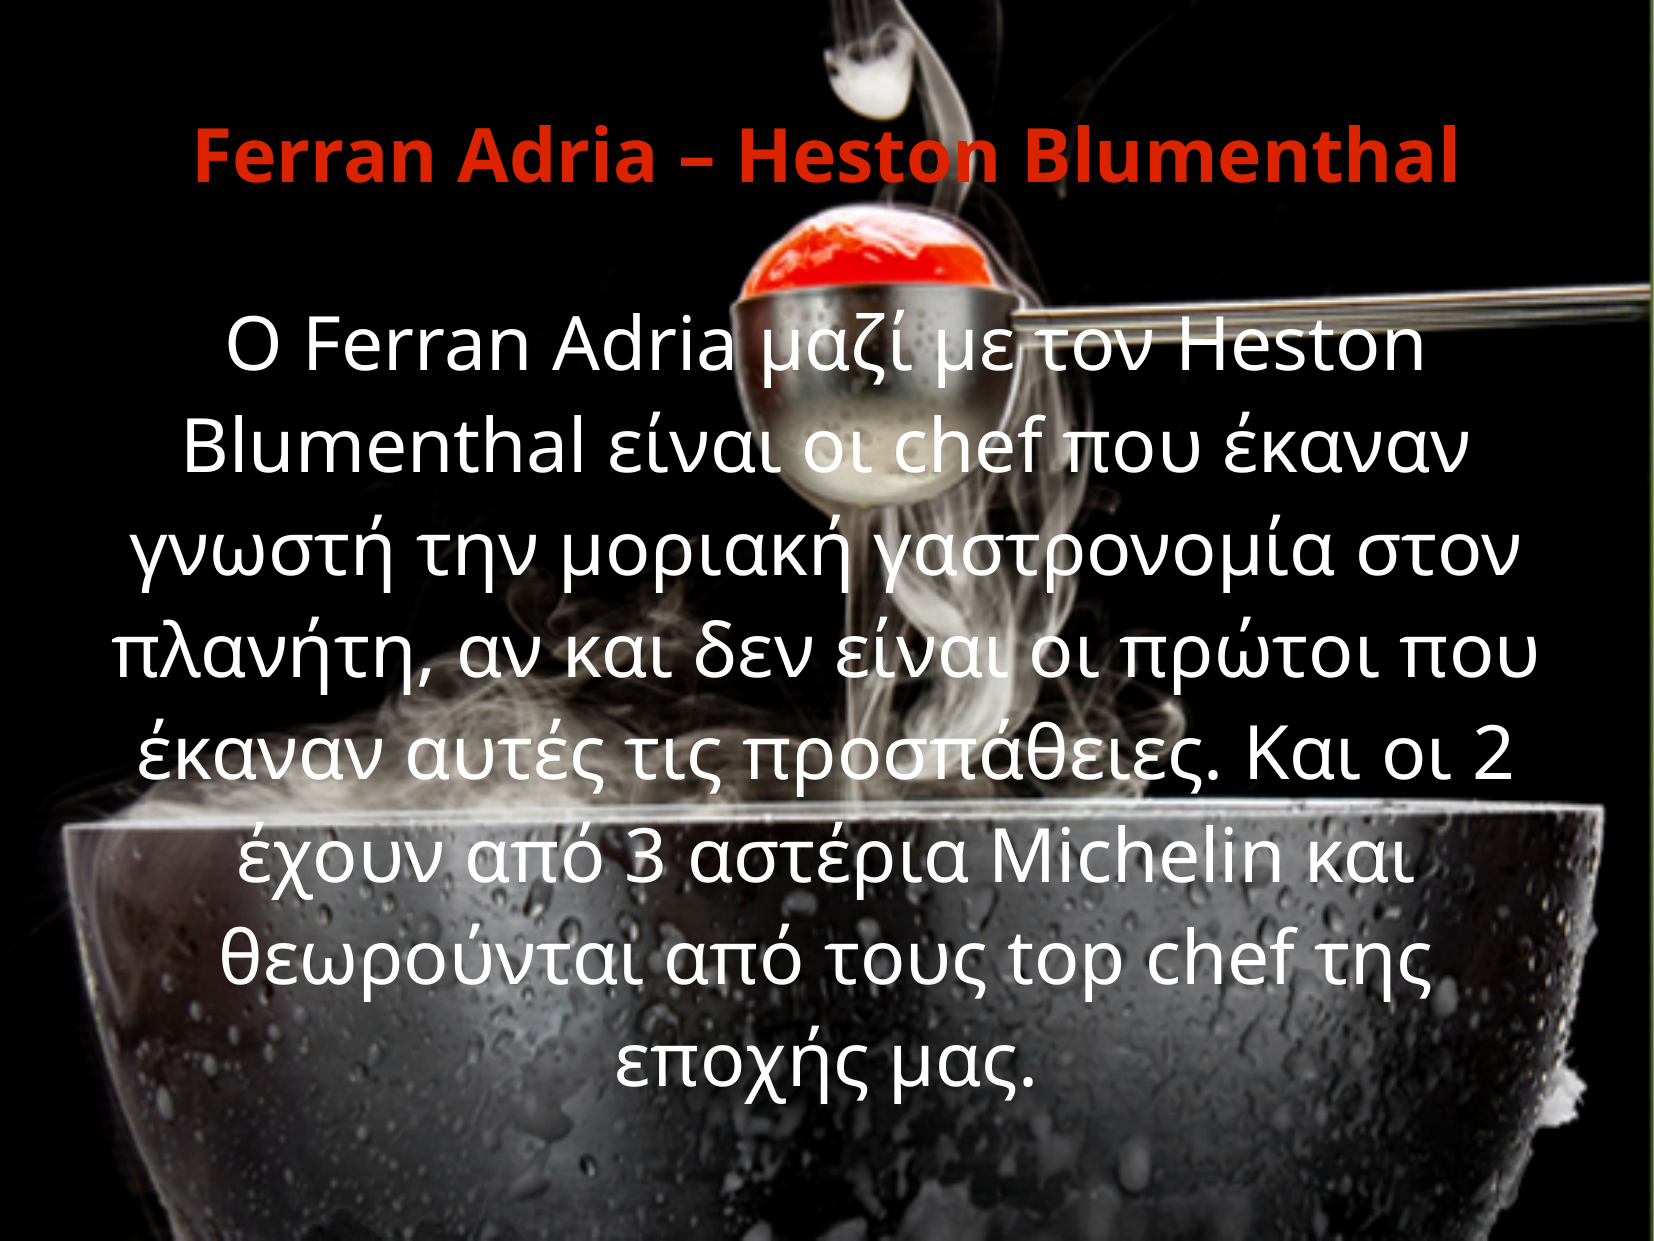

# Ferran Adria – Heston Blumenthal
O Ferran Adria μαζί με τον Heston Blumenthal είναι οι chef που έκαναν γνωστή την μοριακή γαστρονομία στον πλανήτη, αν και δεν είναι οι πρώτοι που έκαναν αυτές τις προσπάθειες. Και οι 2 έχουν από 3 αστέρια Michelin και θεωρούνται από τους top chef της εποχής μας.